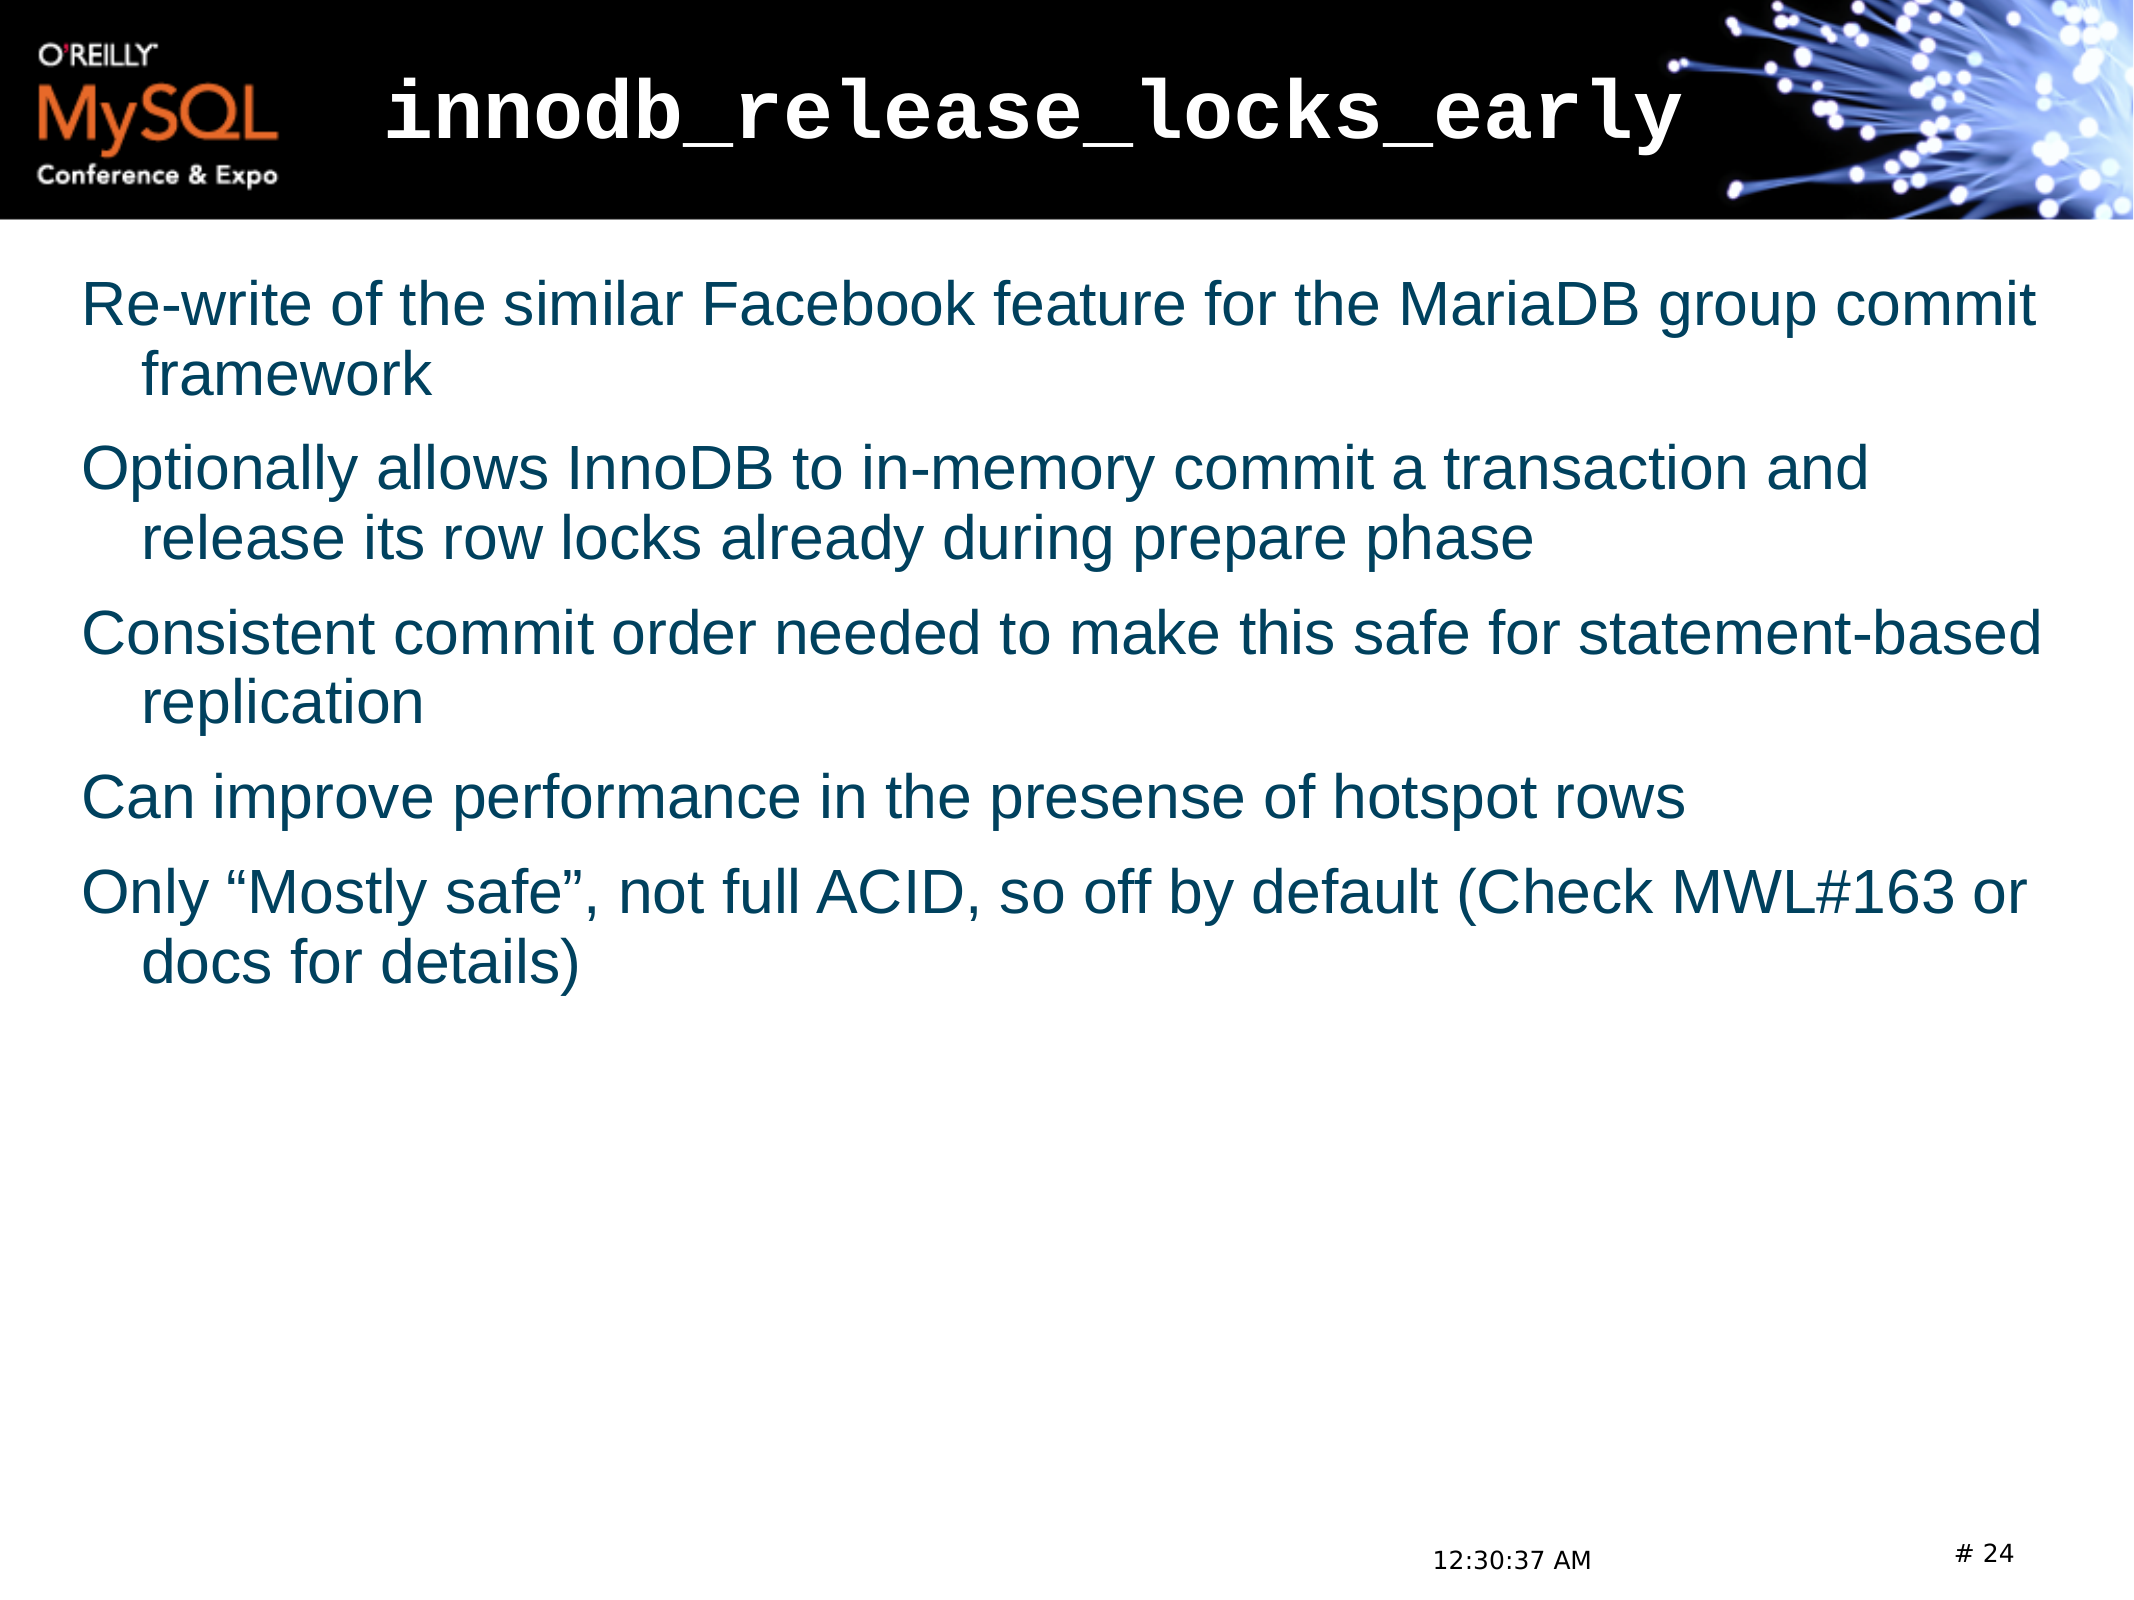

# innodb_release_locks_early
Re-write of the similar Facebook feature for the MariaDB group commit framework
Optionally allows InnoDB to in-memory commit a transaction and release its row locks already during prepare phase
Consistent commit order needed to make this safe for statement-based replication
Can improve performance in the presense of hotspot rows
Only “Mostly safe”, not full ACID, so off by default (Check MWL#163 or docs for details)